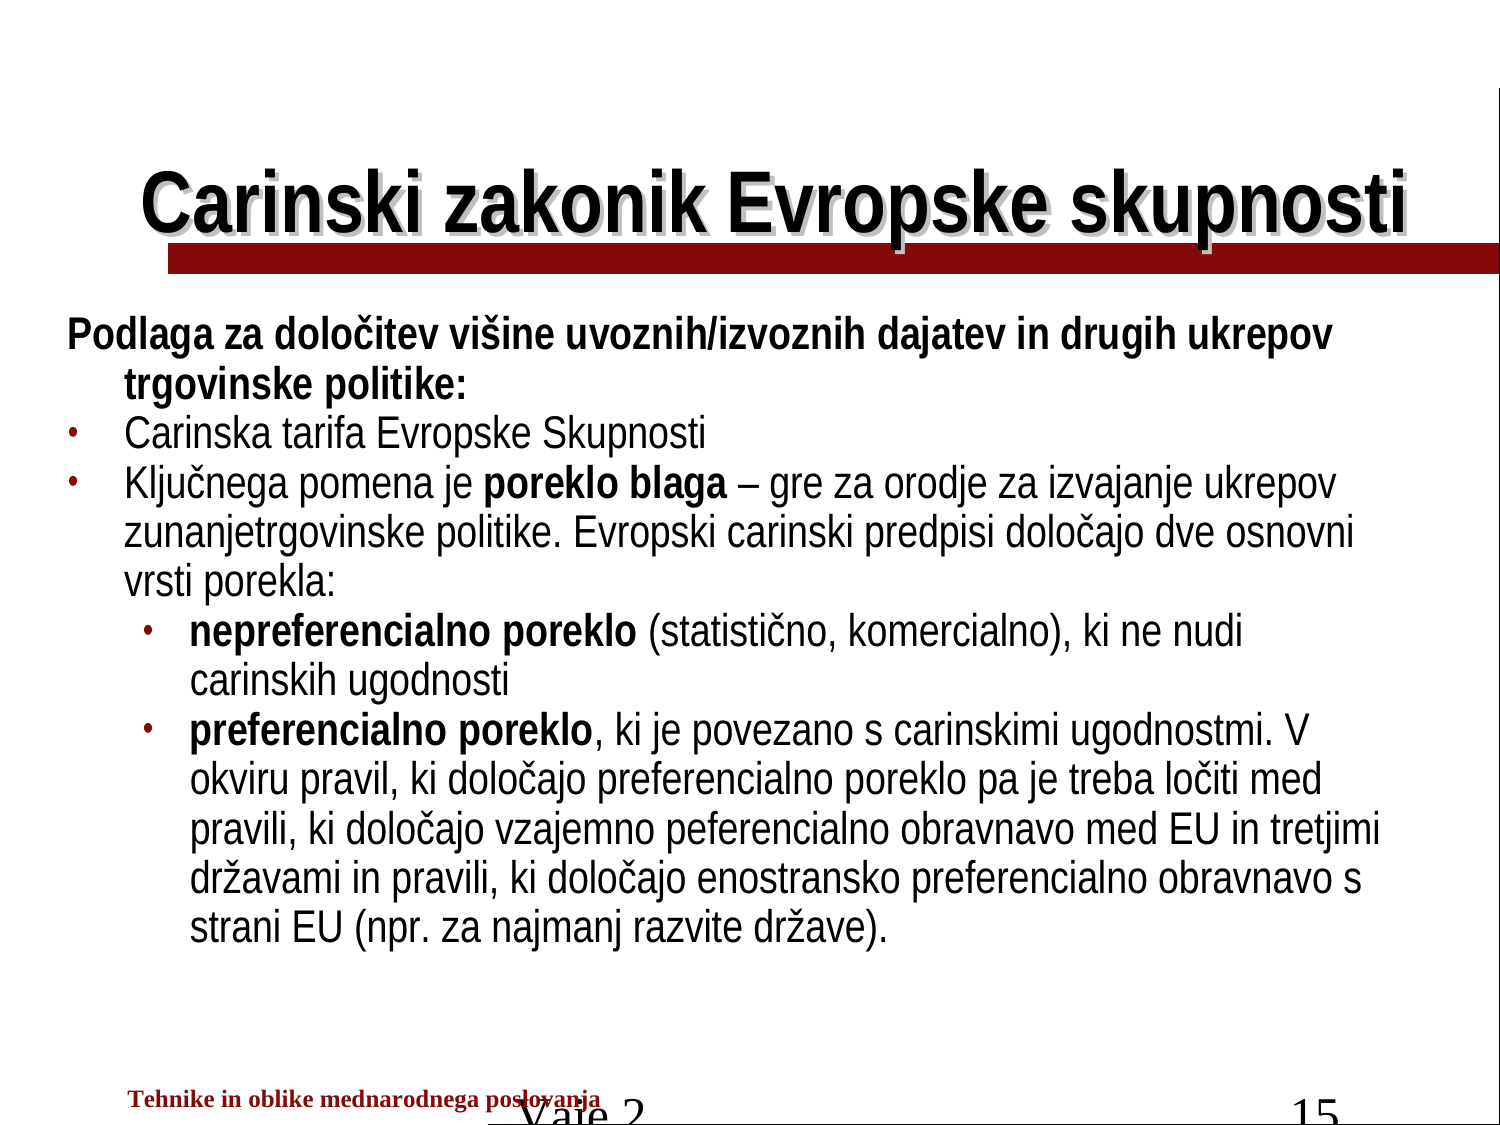

Carinski zakonik Evropske skupnosti
# Podlaga za določitev višine uvoznih/izvoznih dajatev in drugih ukrepov trgovinske politike:
Carinska tarifa Evropske Skupnosti
Ključnega pomena je poreklo blaga – gre za orodje za izvajanje ukrepov zunanjetrgovinske politike. Evropski carinski predpisi določajo dve osnovni vrsti porekla:
nepreferencialno poreklo (statistično, komercialno), ki ne nudi carinskih ugodnosti
preferencialno poreklo, ki je povezano s carinskimi ugodnostmi. V okviru pravil, ki določajo preferencialno poreklo pa je treba ločiti med pravili, ki določajo vzajemno peferencialno obravnavo med EU in tretjimi državami in pravili, ki določajo enostransko preferencialno obravnavo s strani EU (npr. za najmanj razvite države).
Vaje 1
15